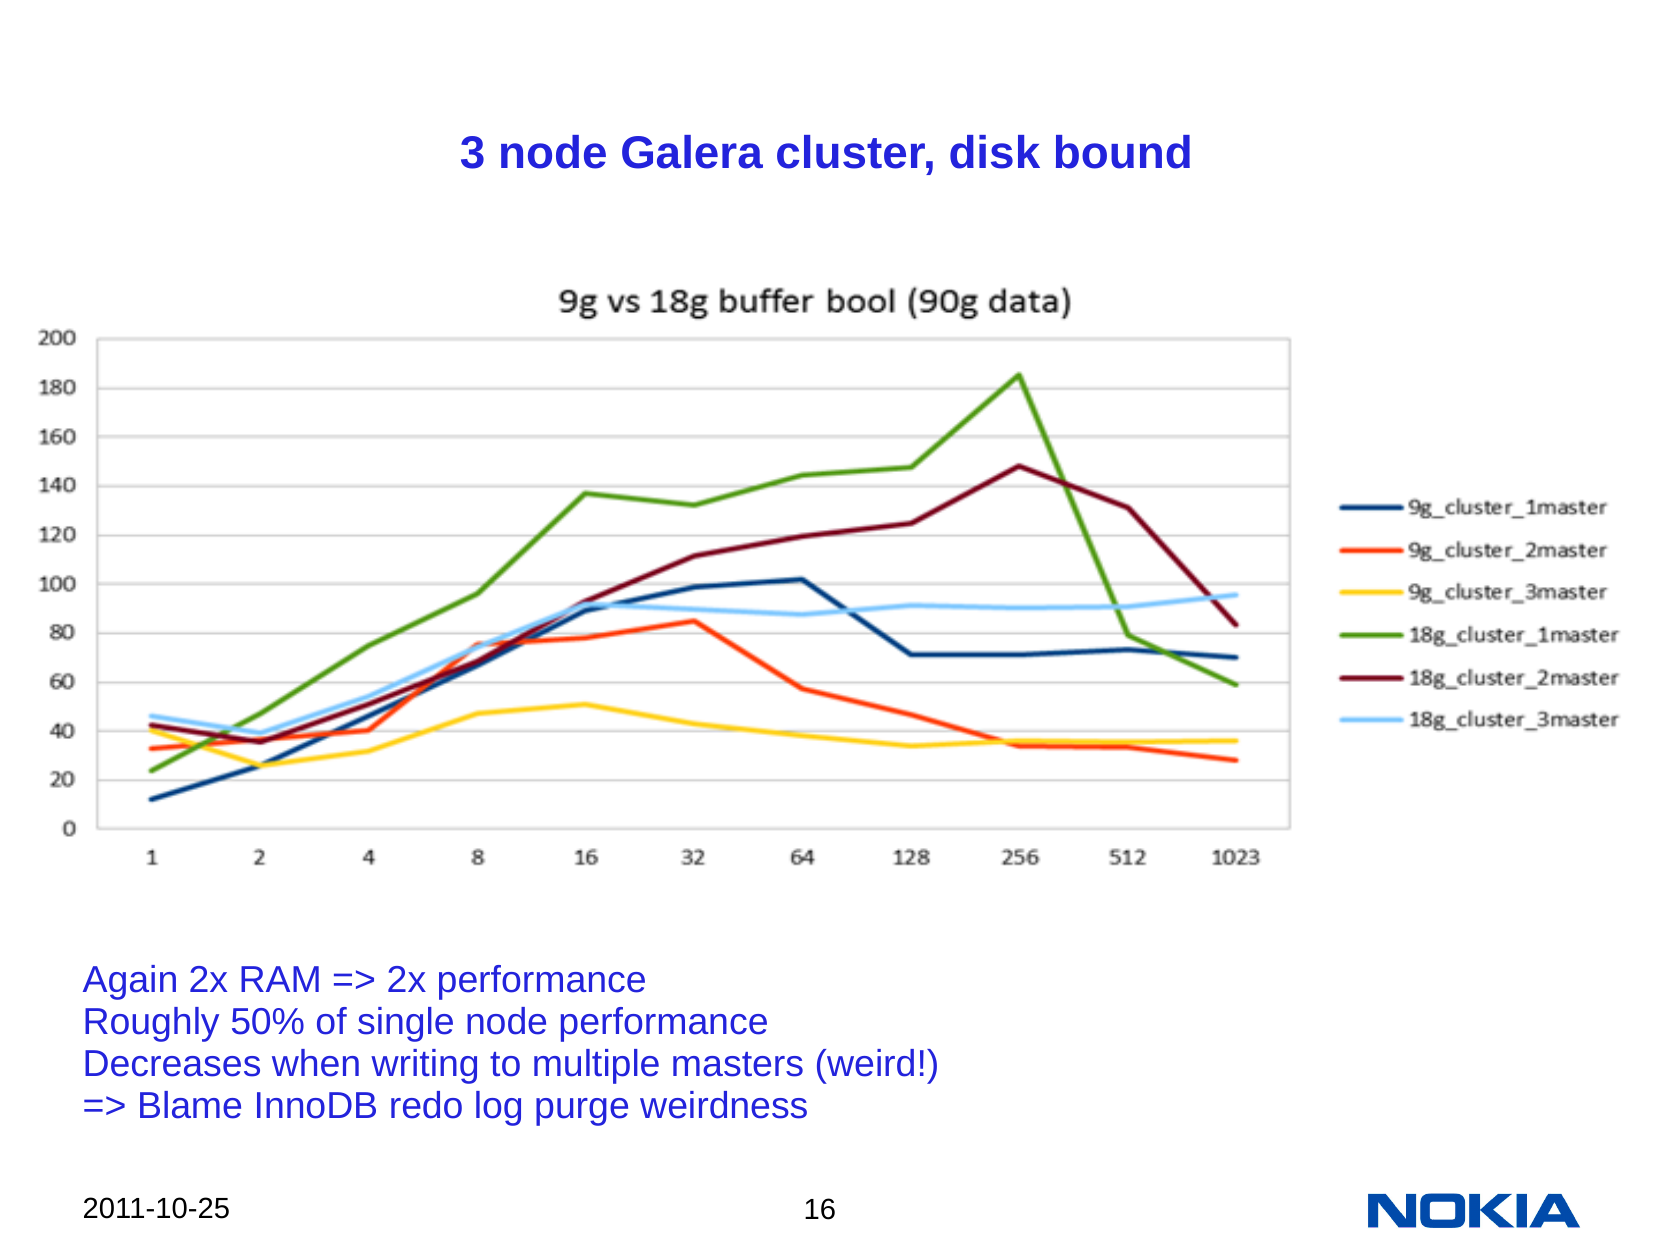

# 3 node Galera cluster, disk bound
Again 2x RAM => 2x performance
Roughly 50% of single node performance
Decreases when writing to multiple masters (weird!)
=> Blame InnoDB redo log purge weirdness
2011-10-25
16